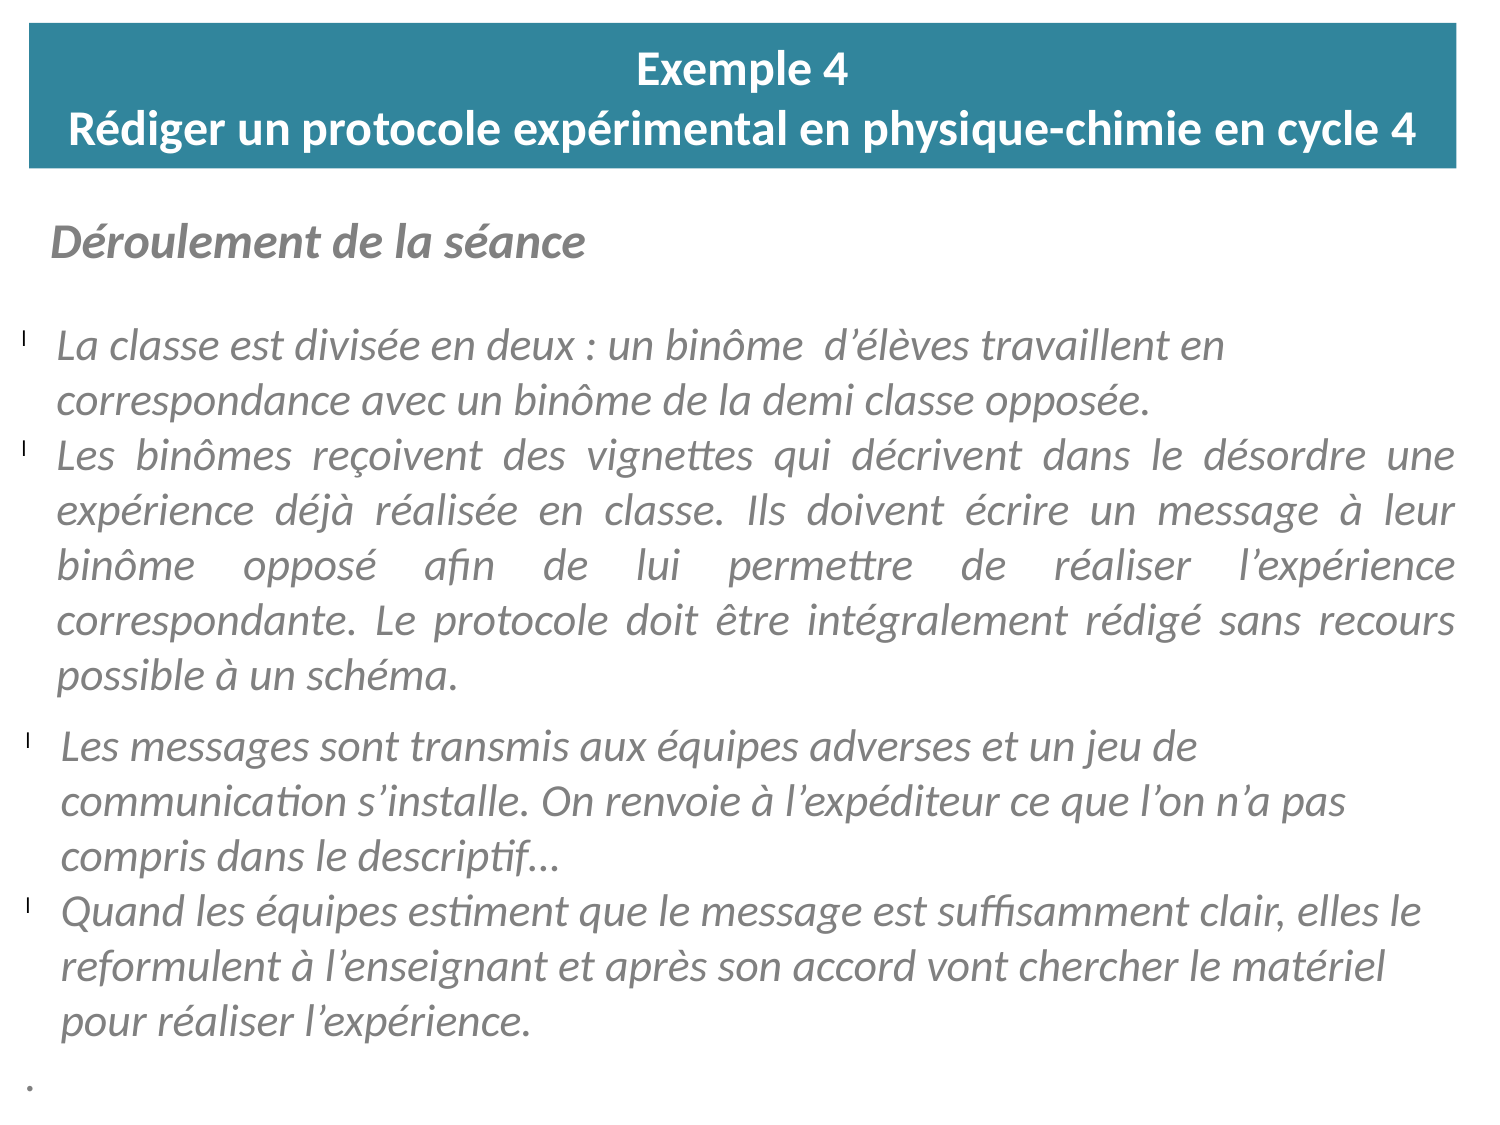

Exemple 4
Rédiger un protocole expérimental en physique-chimie en cycle 4
Déroulement de la séance
La classe est divisée en deux : un binôme d’élèves travaillent en correspondance avec un binôme de la demi classe opposée.
Les binômes reçoivent des vignettes qui décrivent dans le désordre une expérience déjà réalisée en classe. Ils doivent écrire un message à leur binôme opposé afin de lui permettre de réaliser l’expérience correspondante. Le protocole doit être intégralement rédigé sans recours possible à un schéma.
Les messages sont transmis aux équipes adverses et un jeu de communication s’installe. On renvoie à l’expéditeur ce que l’on n’a pas compris dans le descriptif…
Quand les équipes estiment que le message est suffisamment clair, elles le reformulent à l’enseignant et après son accord vont chercher le matériel pour réaliser l’expérience.
.